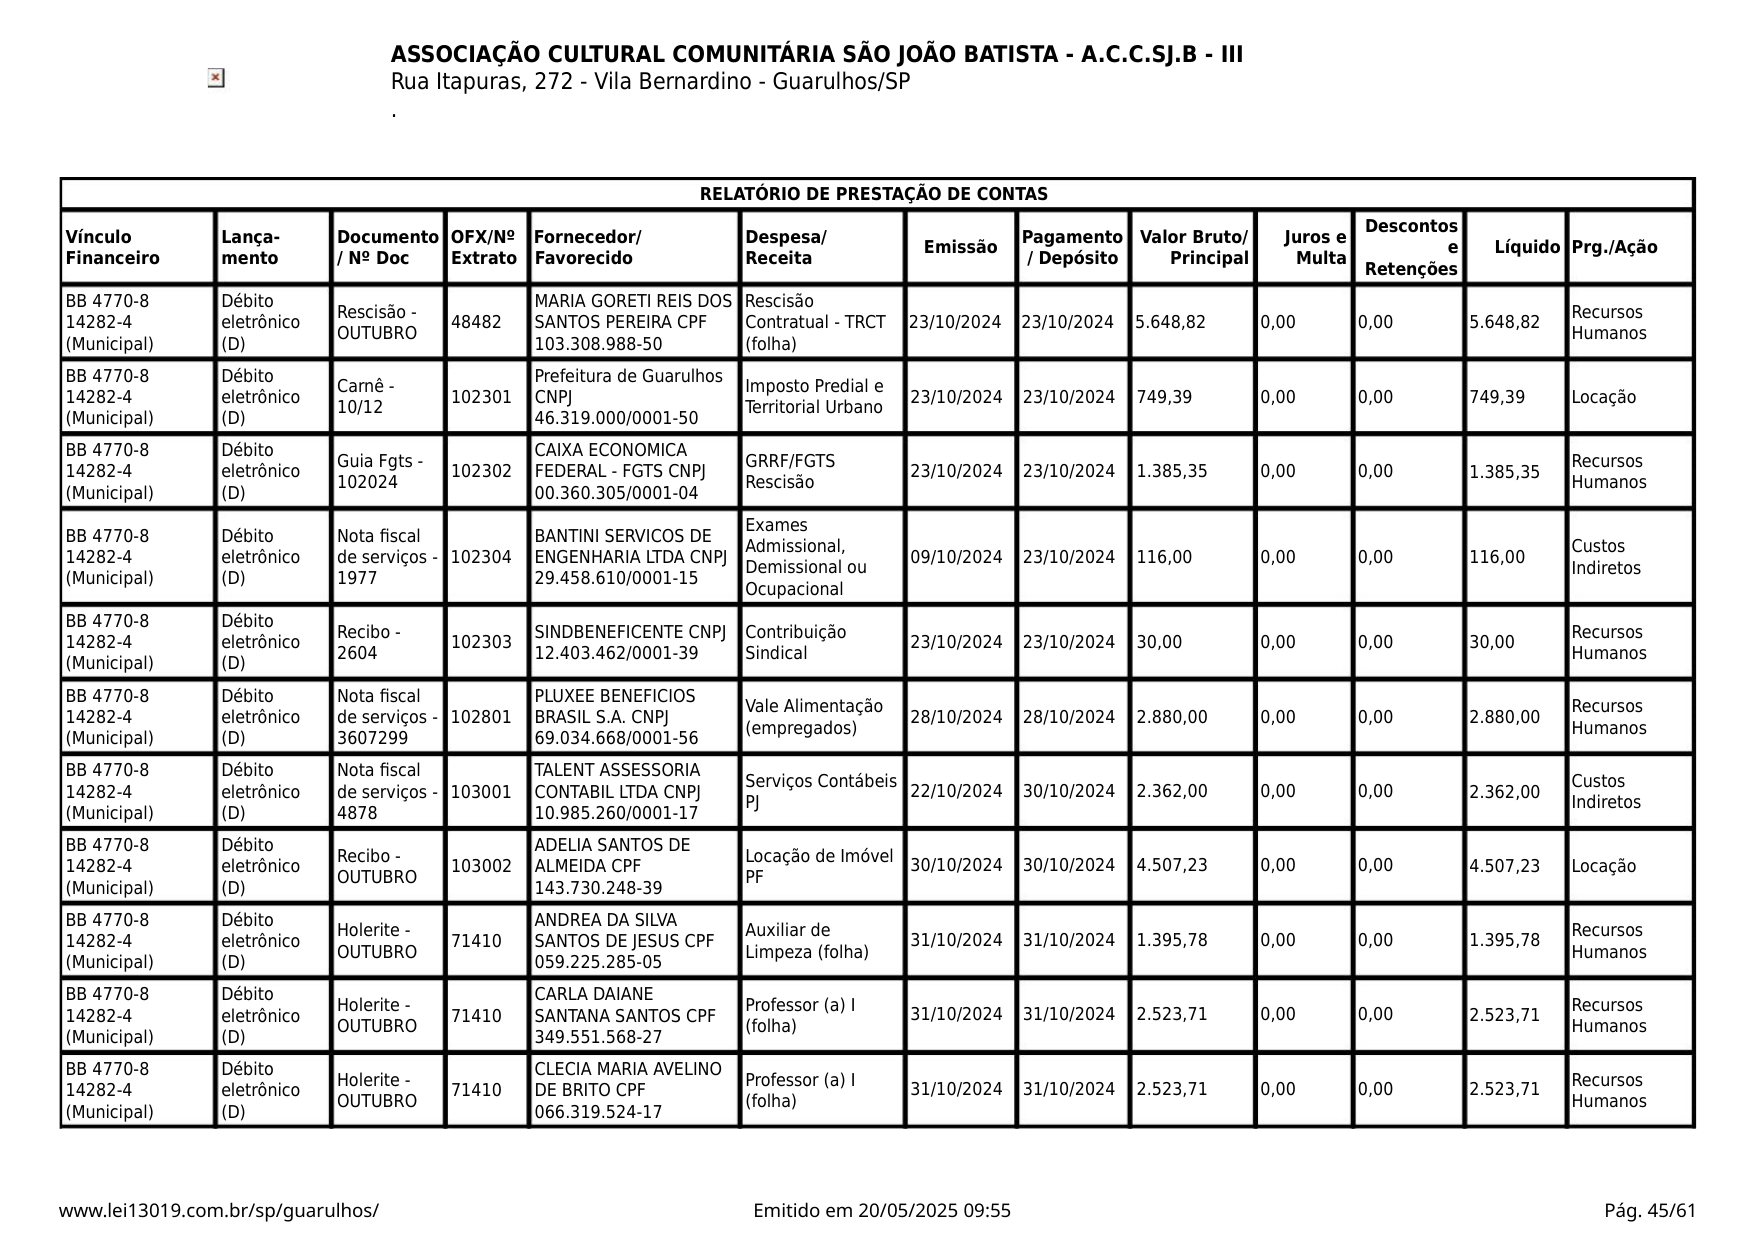

ASSOCIAÇÃO CULTURAL COMUNITÁRIA SÃO JOÃO BATISTA - A.C.C.SJ.B - III
Rua Itapuras, 272 - Vila Bernardino - Guarulhos/SP
.
RELATÓRIO DE PRESTAÇÃO DE CONTAS
Descontos
e
Retenções
Vínculo
Financeiro
Lança-
mento
Documento OFX/Nº Fornecedor/
Despesa/
Receita
Pagamento Valor Bruto/
/ Depósito Principal
Juros e
Multa
Emissão
Líquido Prg./Ação
/ Nº Doc
Extrato Favorecido
BB 4770-8
14282-4
(Municipal)
Débito
eletrônico
(D)
MARIA GORETI REIS DOS Rescisão
Rescisão -
OUTUBRO
Recursos
Humanos
48482
SANTOS PEREIRA CPF
103.308.988-50
Contratual - TRCT 23/10/2024 23/10/2024 5.648,82
(folha)
0,00
0,00
0,00
0,00
5.648,82
BB 4770-8
14282-4
(Municipal)
Débito
eletrônico
(D)
Prefeitura de Guarulhos
102301 CNPJ
46.319.000/0001-50
Carnê -
10/12
Imposto Predial e
Territorial Urbano
23/10/2024 23/10/2024 749,39
23/10/2024 23/10/2024 1.385,35
0,00
0,00
749,39
Locação
BB 4770-8
14282-4
(Municipal)
Débito
eletrônico
(D)
CAIXA ECONOMICA
102302 FEDERAL - FGTS CNPJ
00.360.305/0001-04
Guia Fgts -
102024
GRRF/FGTS
Rescisão
Recursos
Humanos
1.385,35
Exames
BB 4770-8
14282-4
(Municipal)
Débito
eletrônico
(D)
Nota ﬁscal
BANTINI SERVICOS DE
Admissional,
Demissional ou
Ocupacional
Custos
Indiretos
de serviços - 102304 ENGENHARIA LTDA CNPJ
1977
09/10/2024 23/10/2024 116,00
0,00
0,00
116,00
29.458.610/0001-15
BB 4770-8
14282-4
(Municipal)
Débito
eletrônico
(D)
Recibo -
2604
SINDBENEFICENTE CNPJ Contribuição
Recursos
Humanos
102303
23/10/2024 23/10/2024 30,00
28/10/2024 28/10/2024 2.880,00
22/10/2024 30/10/2024 2.362,00
30/10/2024 30/10/2024 4.507,23
31/10/2024 31/10/2024 1.395,78
31/10/2024 31/10/2024 2.523,71
31/10/2024 31/10/2024 2.523,71
0,00
0,00
0,00
0,00
0,00
0,00
0,00
0,00
0,00
0,00
0,00
0,00
0,00
0,00
30,00
12.403.462/0001-39
Sindical
BB 4770-8
14282-4
(Municipal)
Débito
eletrônico
(D)
Nota ﬁscal
de serviços - 102801 BRASIL S.A. CNPJ
3607299
PLUXEE BENEFICIOS
Vale Alimentação
(empregados)
Recursos
Humanos
2.880,00
2.362,00
4.507,23
1.395,78
2.523,71
2.523,71
69.034.668/0001-56
BB 4770-8
14282-4
(Municipal)
Débito
eletrônico
(D)
Nota ﬁscal
TALENT ASSESSORIA
Serviços Contábeis
PJ
Custos
Indiretos
de serviços - 103001 CONTABIL LTDA CNPJ
4878
10.985.260/0001-17
BB 4770-8
14282-4
(Municipal)
Débito
eletrônico
(D)
ADELIA SANTOS DE
103002 ALMEIDA CPF
Recibo -
OUTUBRO
Locação de Imóvel
PF
Locação
143.730.248-39
BB 4770-8
14282-4
(Municipal)
Débito
eletrônico
(D)
ANDREA DA SILVA
SANTOS DE JESUS CPF
059.225.285-05
Holerite -
OUTUBRO
Auxiliar de
Limpeza (folha)
Recursos
Humanos
71410
71410
71410
BB 4770-8
14282-4
(Municipal)
Débito
eletrônico
(D)
CARLA DAIANE
SANTANA SANTOS CPF
349.551.568-27
Holerite -
OUTUBRO
Professor (a) I
(folha)
Recursos
Humanos
BB 4770-8
14282-4
(Municipal)
Débito
eletrônico
(D)
CLECIA MARIA AVELINO
DE BRITO CPF
066.319.524-17
Holerite -
OUTUBRO
Professor (a) I
(folha)
Recursos
Humanos
www.lei13019.com.br/sp/guarulhos/
Emitido em 20/05/2025 09:55
Pág. 45/61